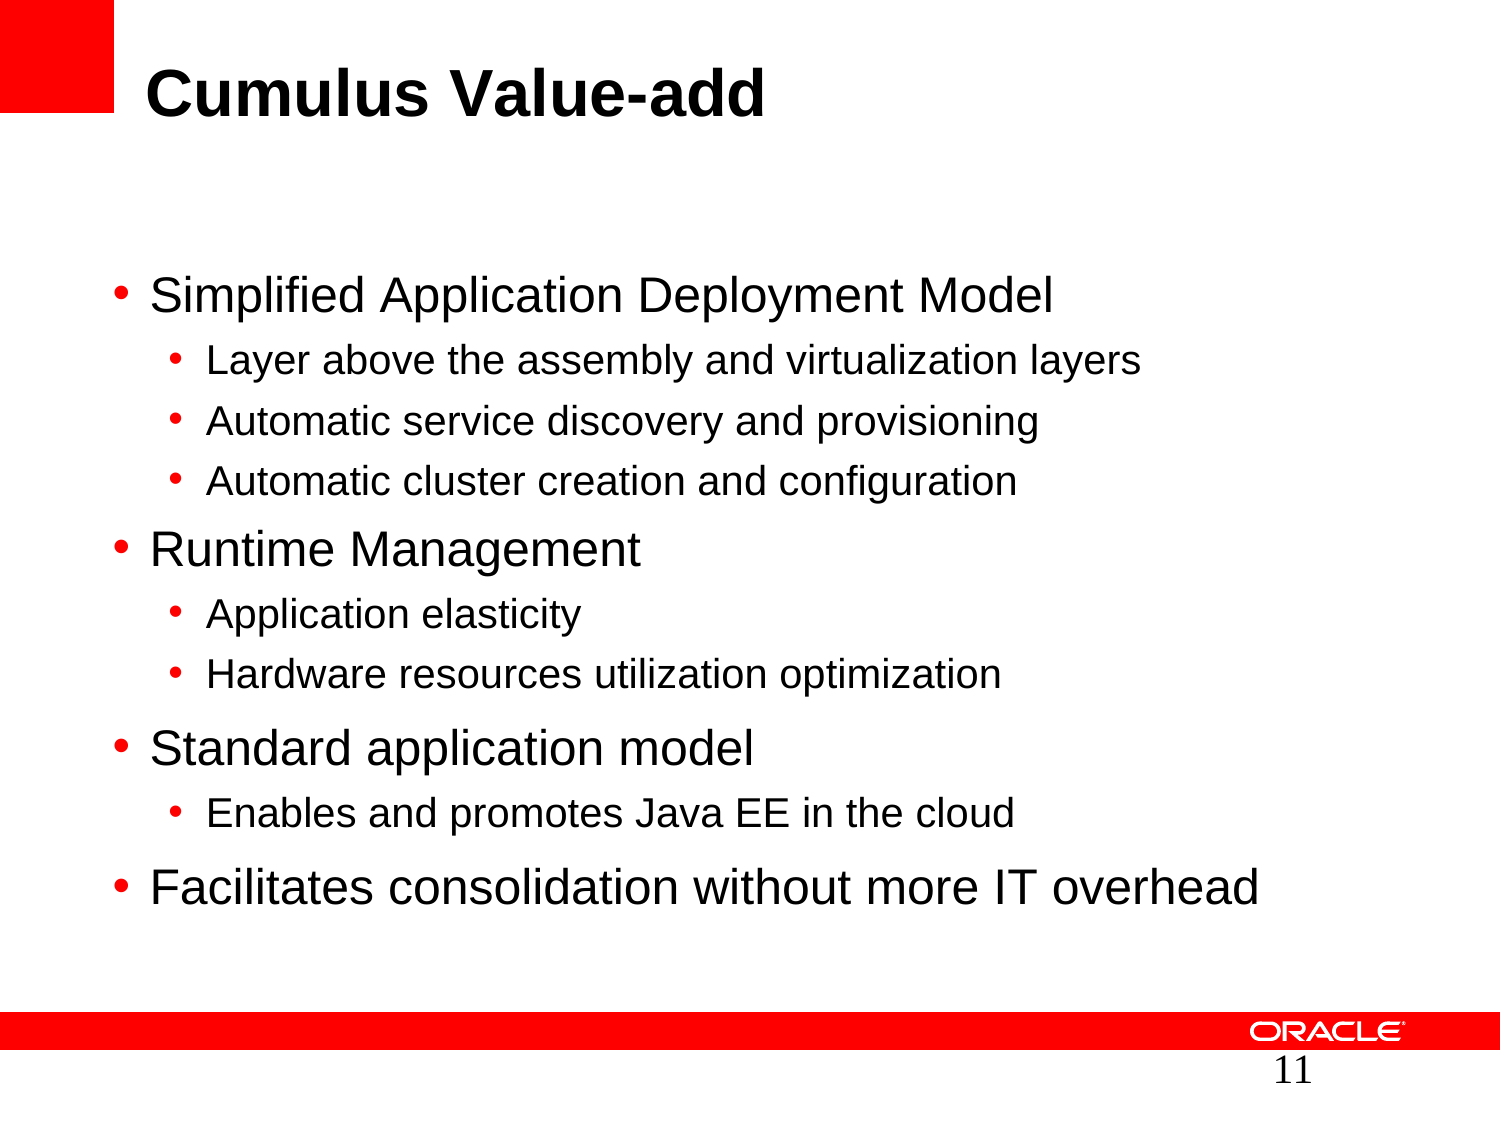

Cumulus Value-add
# Simplified Application Deployment Model
Layer above the assembly and virtualization layers
Automatic service discovery and provisioning
Automatic cluster creation and configuration
Runtime Management
Application elasticity
Hardware resources utilization optimization
Standard application model
Enables and promotes Java EE in the cloud
Facilitates consolidation without more IT overhead
11